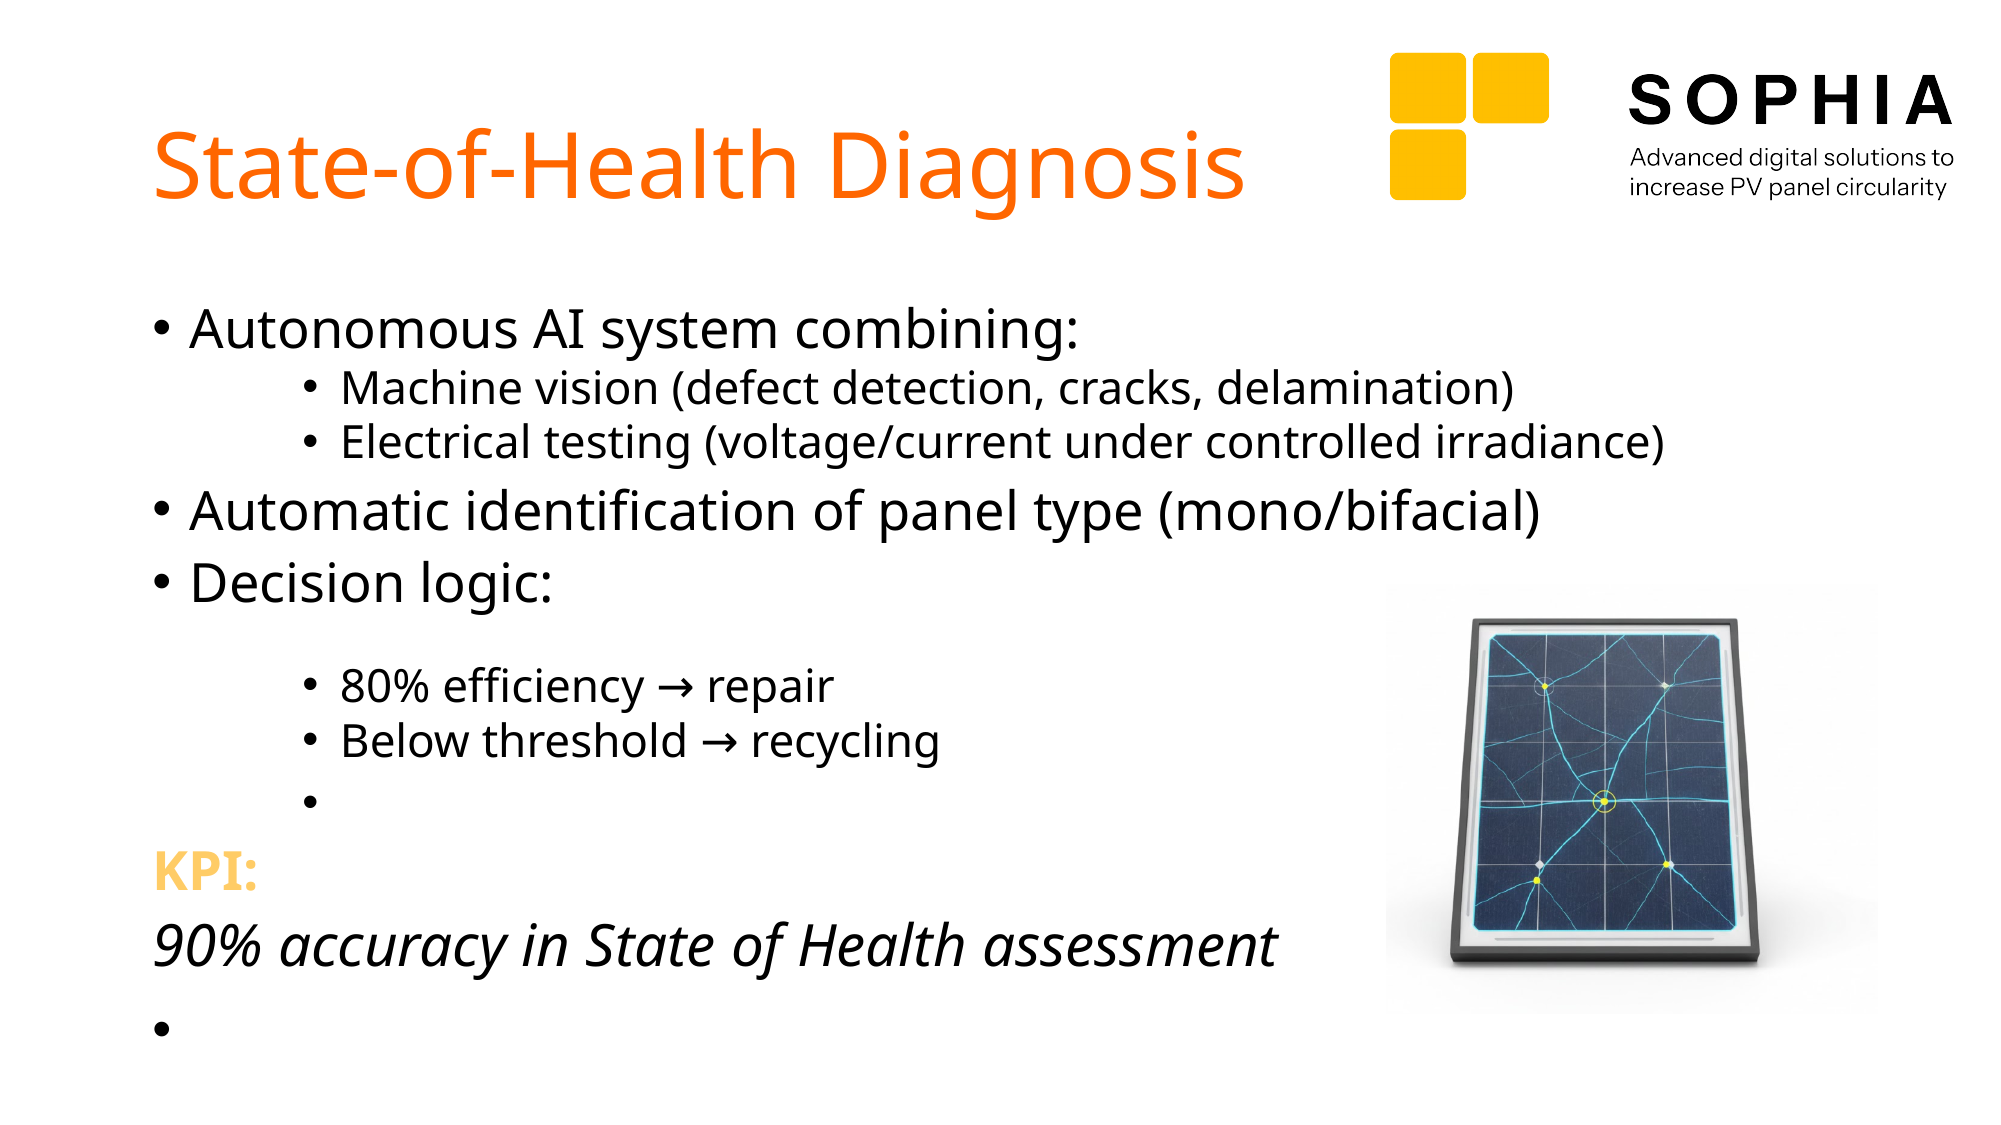

# State-of-Health Diagnosis
Autonomous AI system combining:
Machine vision (defect detection, cracks, delamination)
Electrical testing (voltage/current under controlled irradiance)
Automatic identification of panel type (mono/bifacial)
Decision logic:
80% efficiency → repair
Below threshold → recycling
KPI:
90% accuracy in State of Health assessment